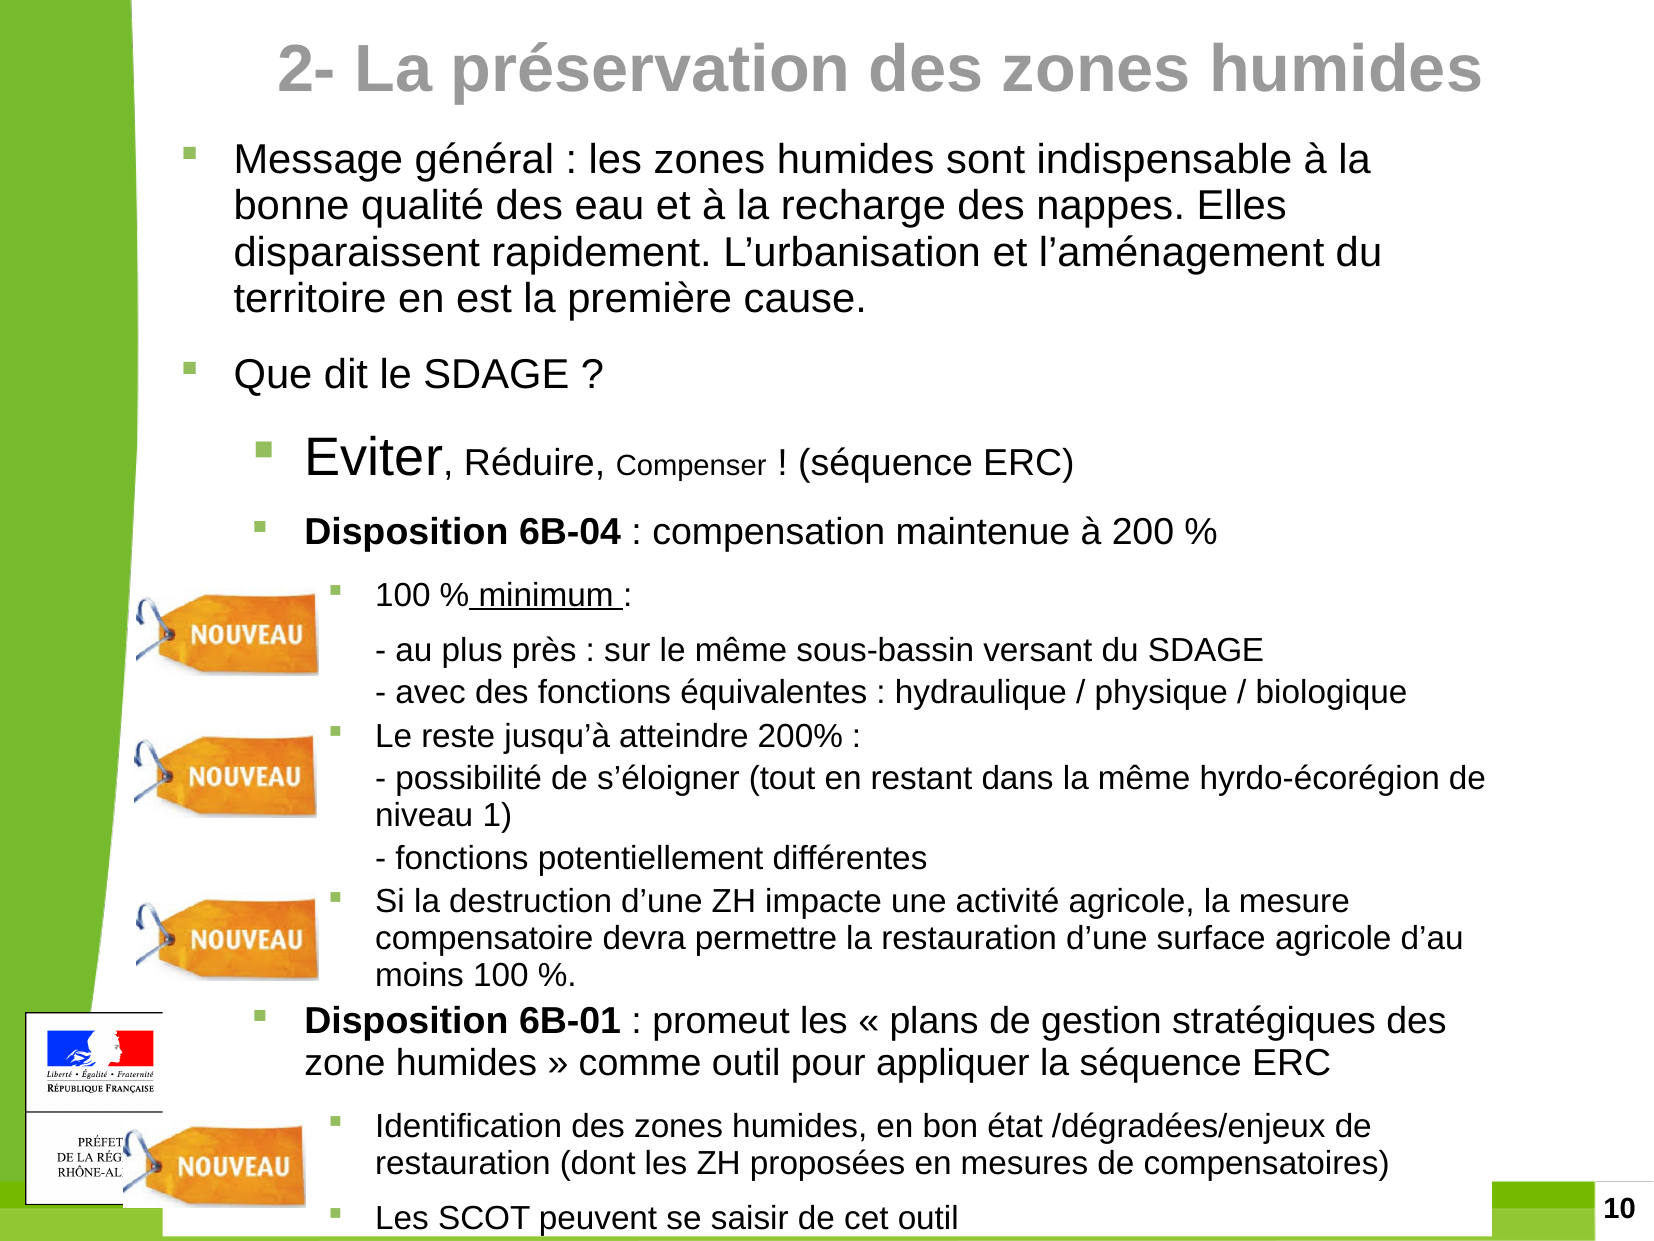

# 2- La préservation des zones humides
Message général : les zones humides sont indispensable à la bonne qualité des eau et à la recharge des nappes. Elles disparaissent rapidement. L’urbanisation et l’aménagement du territoire en est la première cause.
Que dit le SDAGE ?
Eviter, Réduire, Compenser ! (séquence ERC)
Disposition 6B-04 : compensation maintenue à 200 %
100 % minimum :
- au plus près : sur le même sous-bassin versant du SDAGE
- avec des fonctions équivalentes : hydraulique / physique / biologique
Le reste jusqu’à atteindre 200% :
- possibilité de s’éloigner (tout en restant dans la même hyrdo-écorégion de niveau 1)
- fonctions potentiellement différentes
Si la destruction d’une ZH impacte une activité agricole, la mesure compensatoire devra permettre la restauration d’une surface agricole d’au moins 100 %.
Disposition 6B-01 : promeut les « plans de gestion stratégiques des zone humides » comme outil pour appliquer la séquence ERC
Identification des zones humides, en bon état /dégradées/enjeux de restauration (dont les ZH proposées en mesures de compensatoires)
Les SCOT peuvent se saisir de cet outil